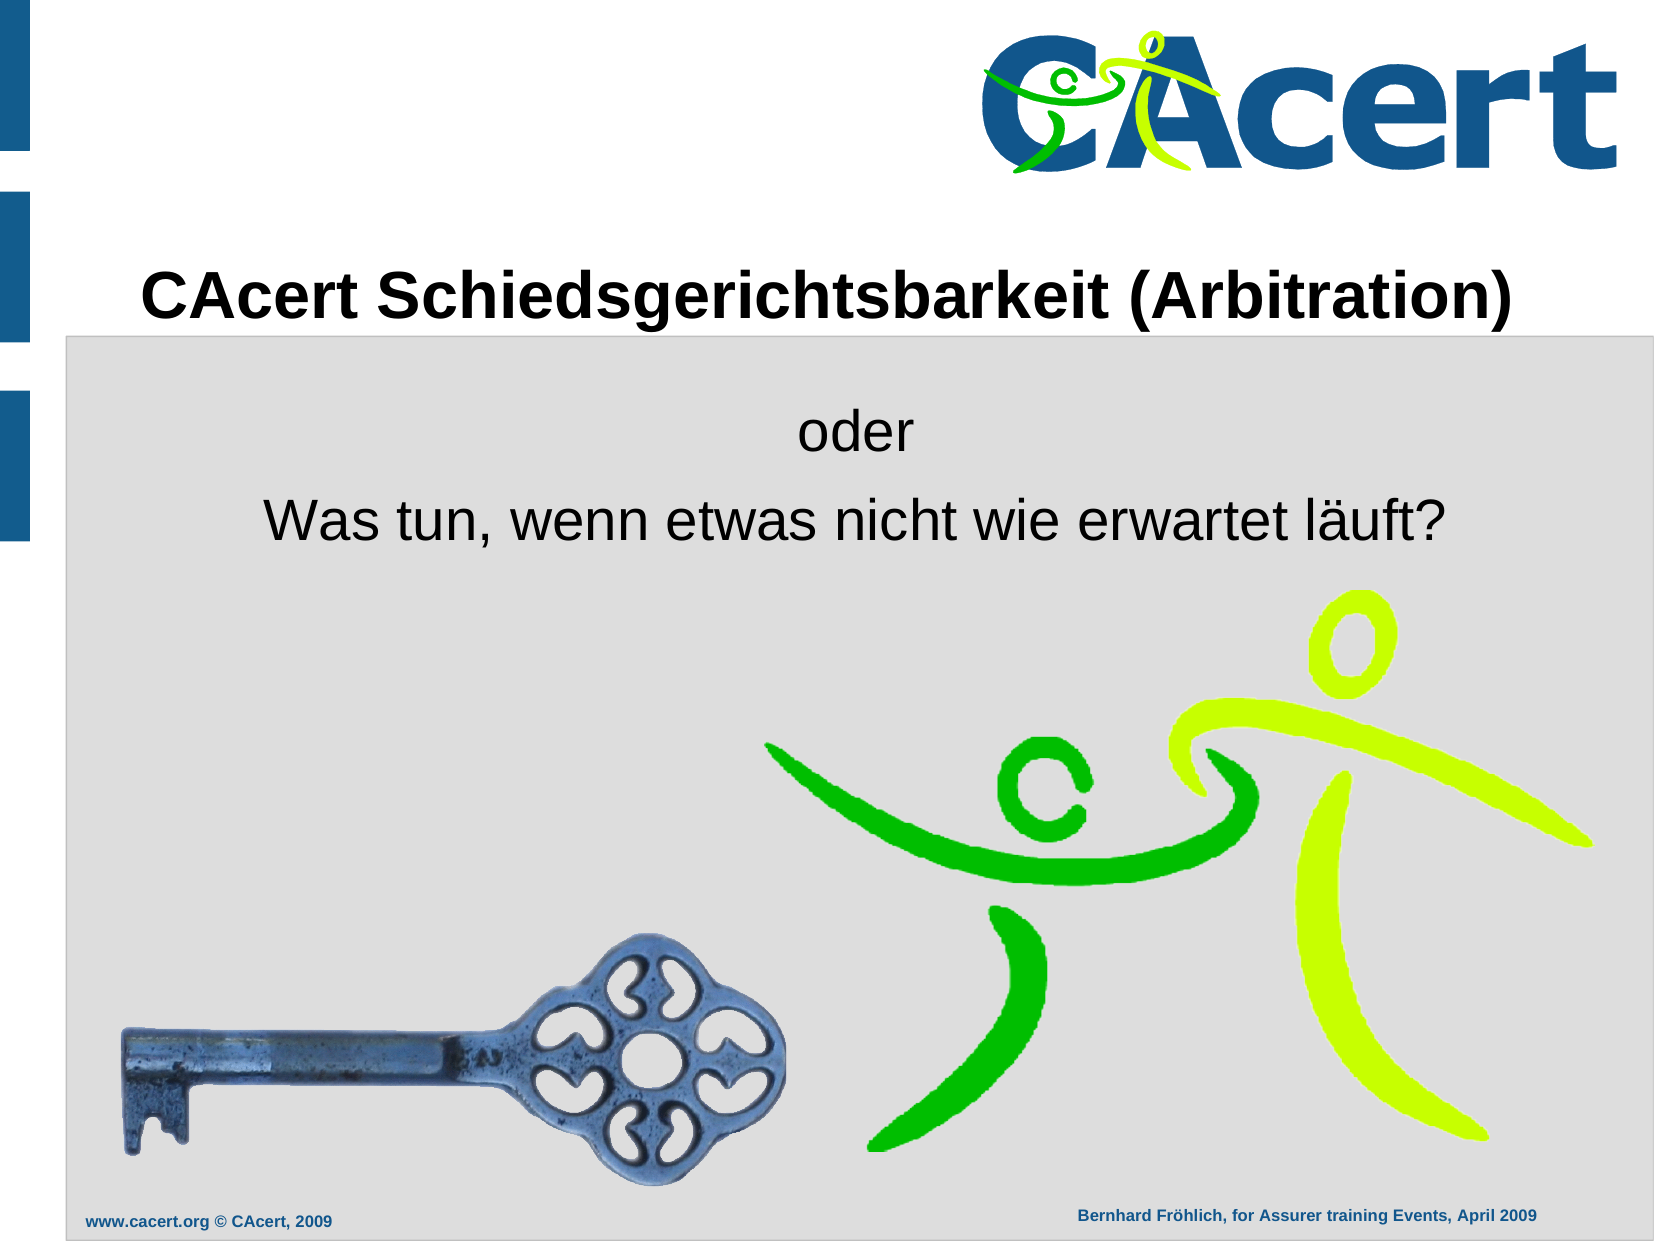

# CAcert Schiedsgerichtsbarkeit (Arbitration)
oder
Was tun, wenn etwas nicht wie erwartet läuft?